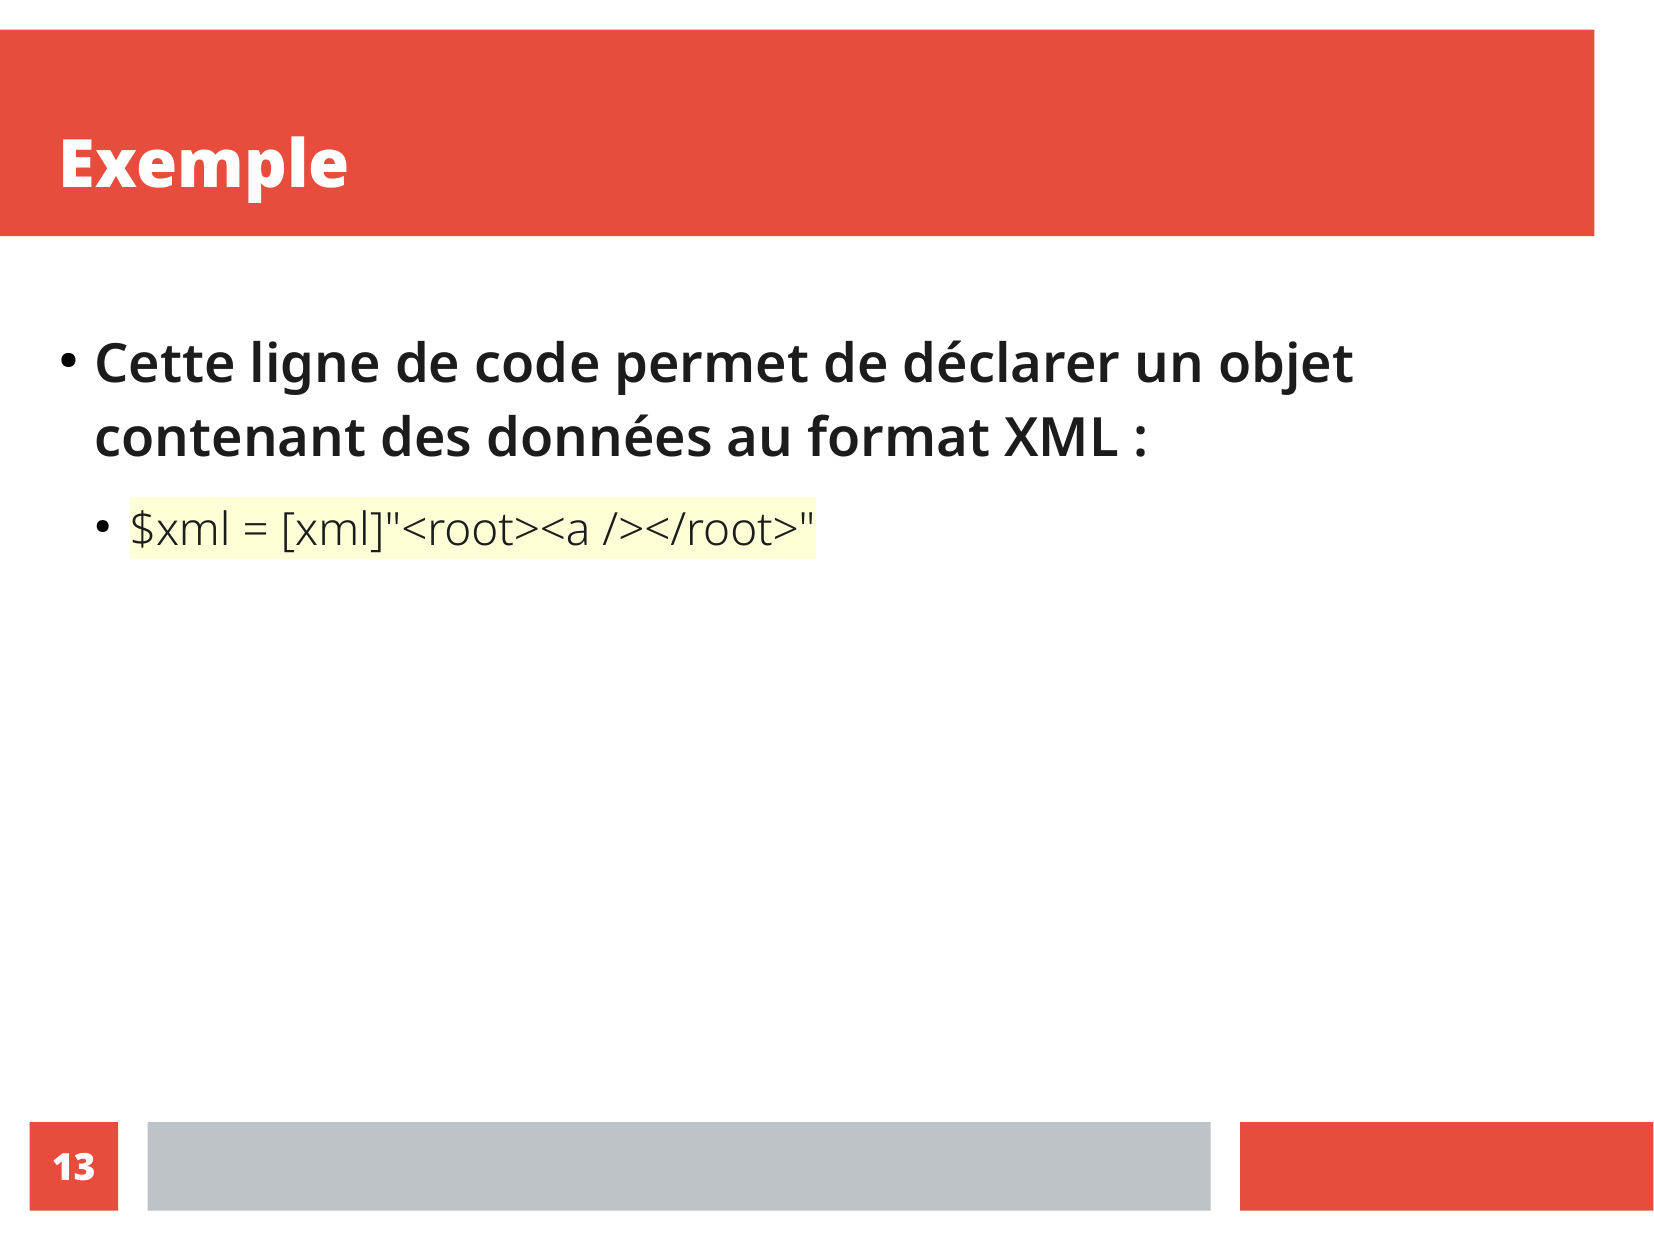

# Exemple
Cette ligne de code permet de déclarer un objet contenant des données au format XML :
$xml = [xml]"<root><a /></root>"
13